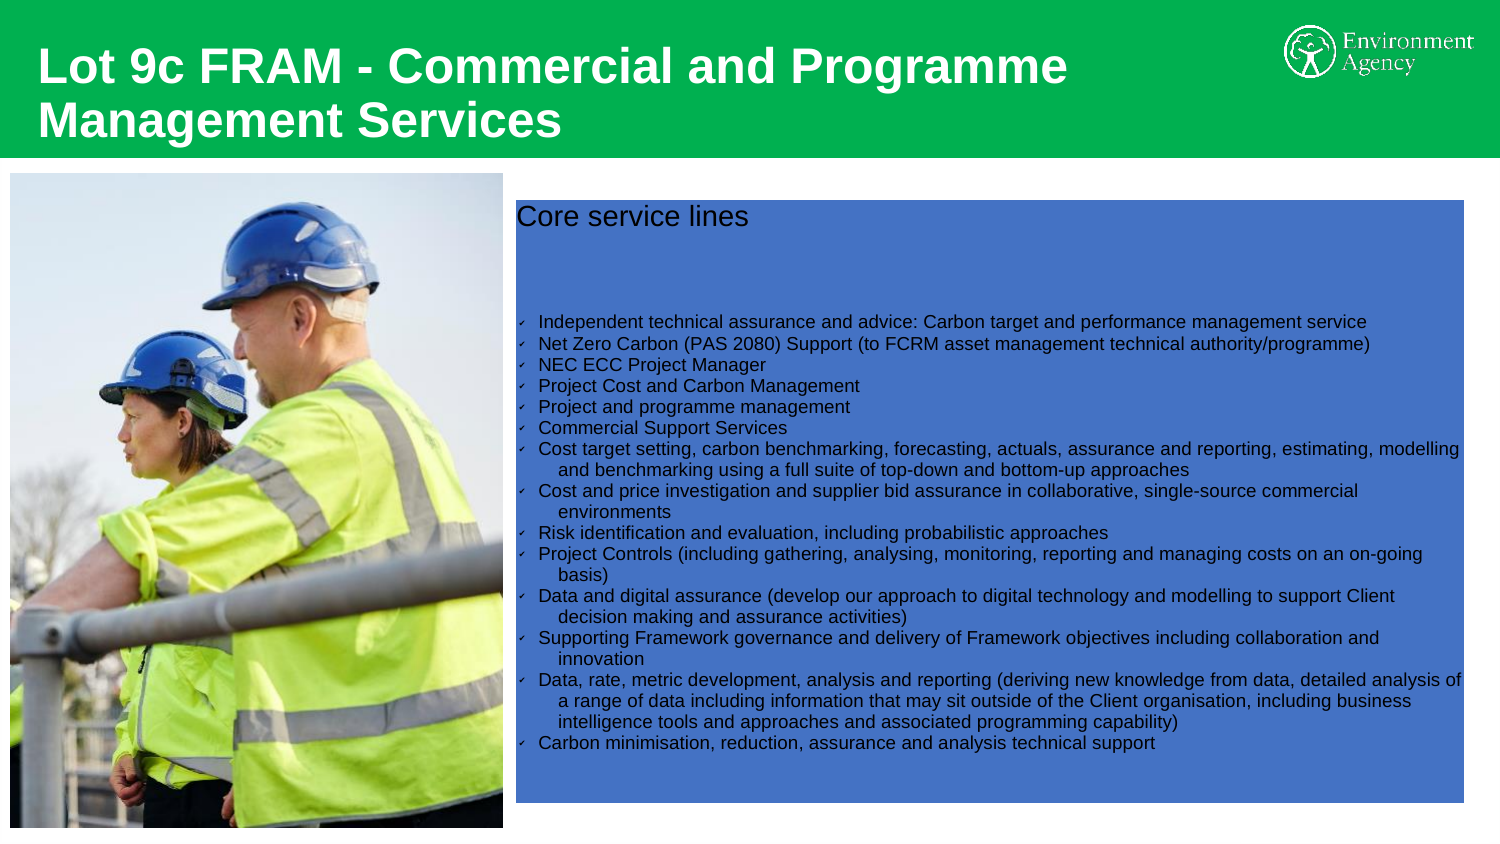

# Lot 9c FRAM - Commercial and Programme Management Services
| Core service lines |
| --- |
| Independent technical assurance and advice: Carbon target and performance management service Net Zero Carbon (PAS 2080) Support (to FCRM asset management technical authority/programme) NEC ECC Project Manager Project Cost and Carbon Management Project and programme management Commercial Support Services Cost target setting, carbon benchmarking, forecasting, actuals, assurance and reporting, estimating, modelling and benchmarking using a full suite of top-down and bottom-up approaches Cost and price investigation and supplier bid assurance in collaborative, single-source commercial environments Risk identification and evaluation, including probabilistic approaches Project Controls (including gathering, analysing, monitoring, reporting and managing costs on an on-going basis) Data and digital assurance (develop our approach to digital technology and modelling to support Client decision making and assurance activities) Supporting Framework governance and delivery of Framework objectives including collaboration and innovation Data, rate, metric development, analysis and reporting (deriving new knowledge from data, detailed analysis of a range of data including information that may sit outside of the Client organisation, including business intelligence tools and approaches and associated programming capability) Carbon minimisation, reduction, assurance and analysis technical support |